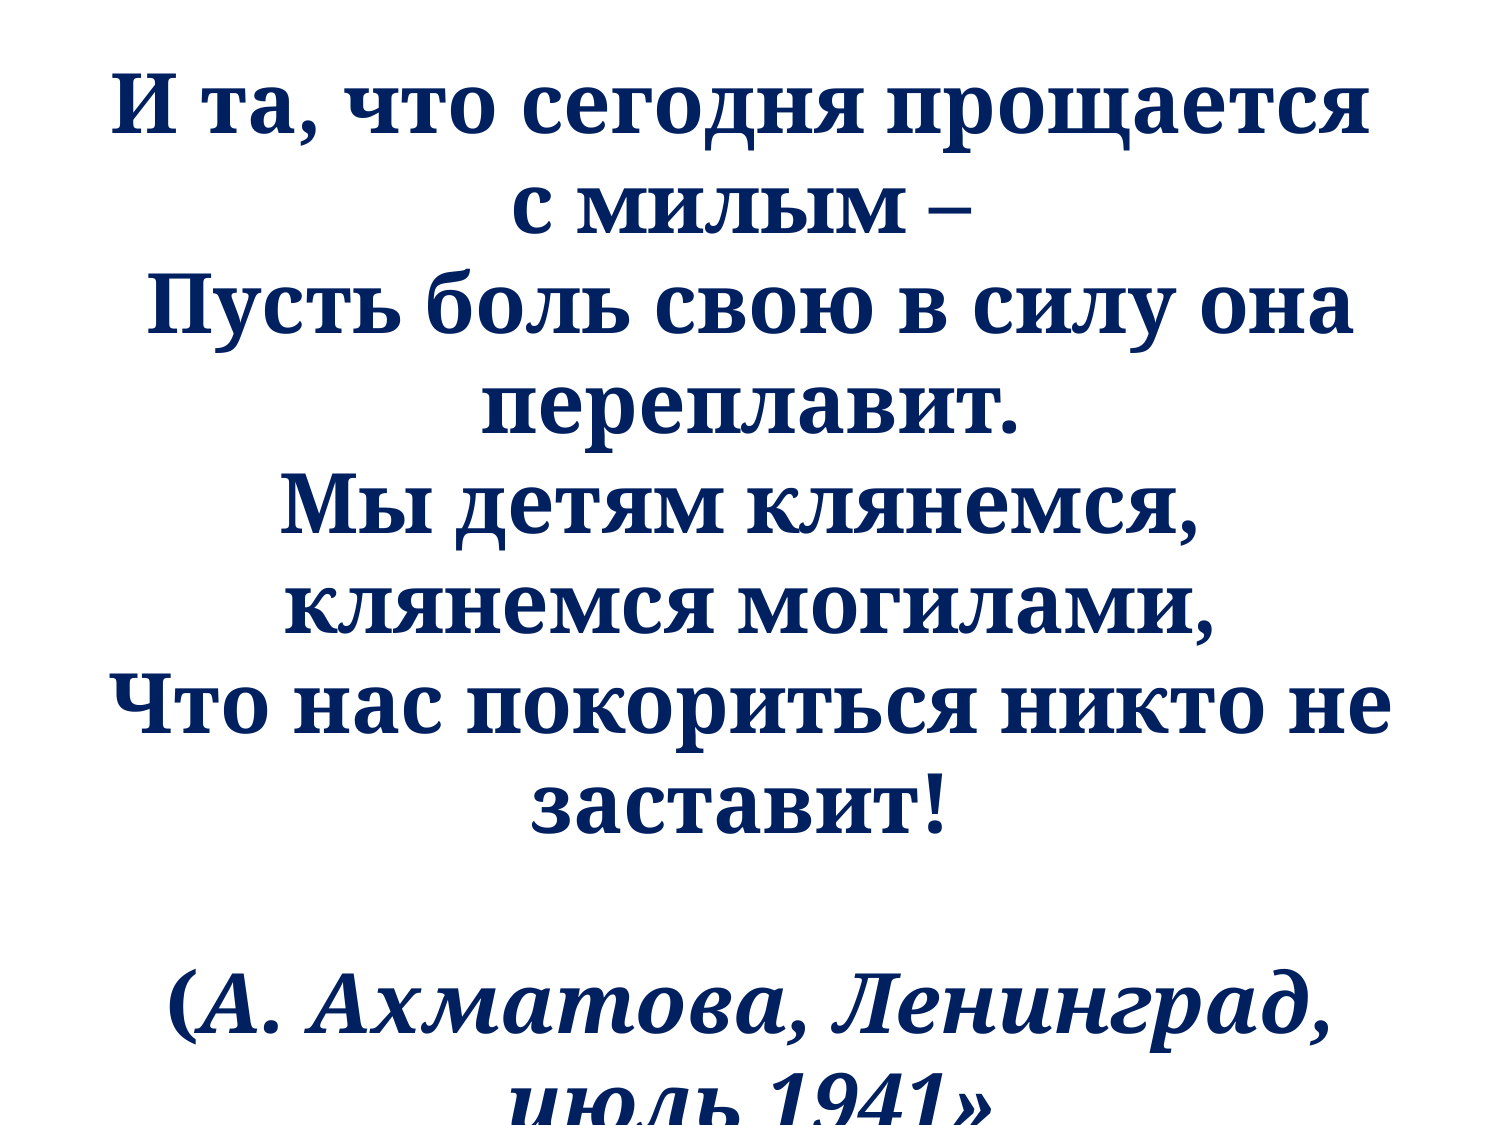

# И та, что сегодня прощается с милым – Пусть боль свою в силу она переплавит. Мы детям клянемся, клянемся могилами, Что нас покориться никто не заставит! (А. Ахматова, Ленинград, июль 1941»